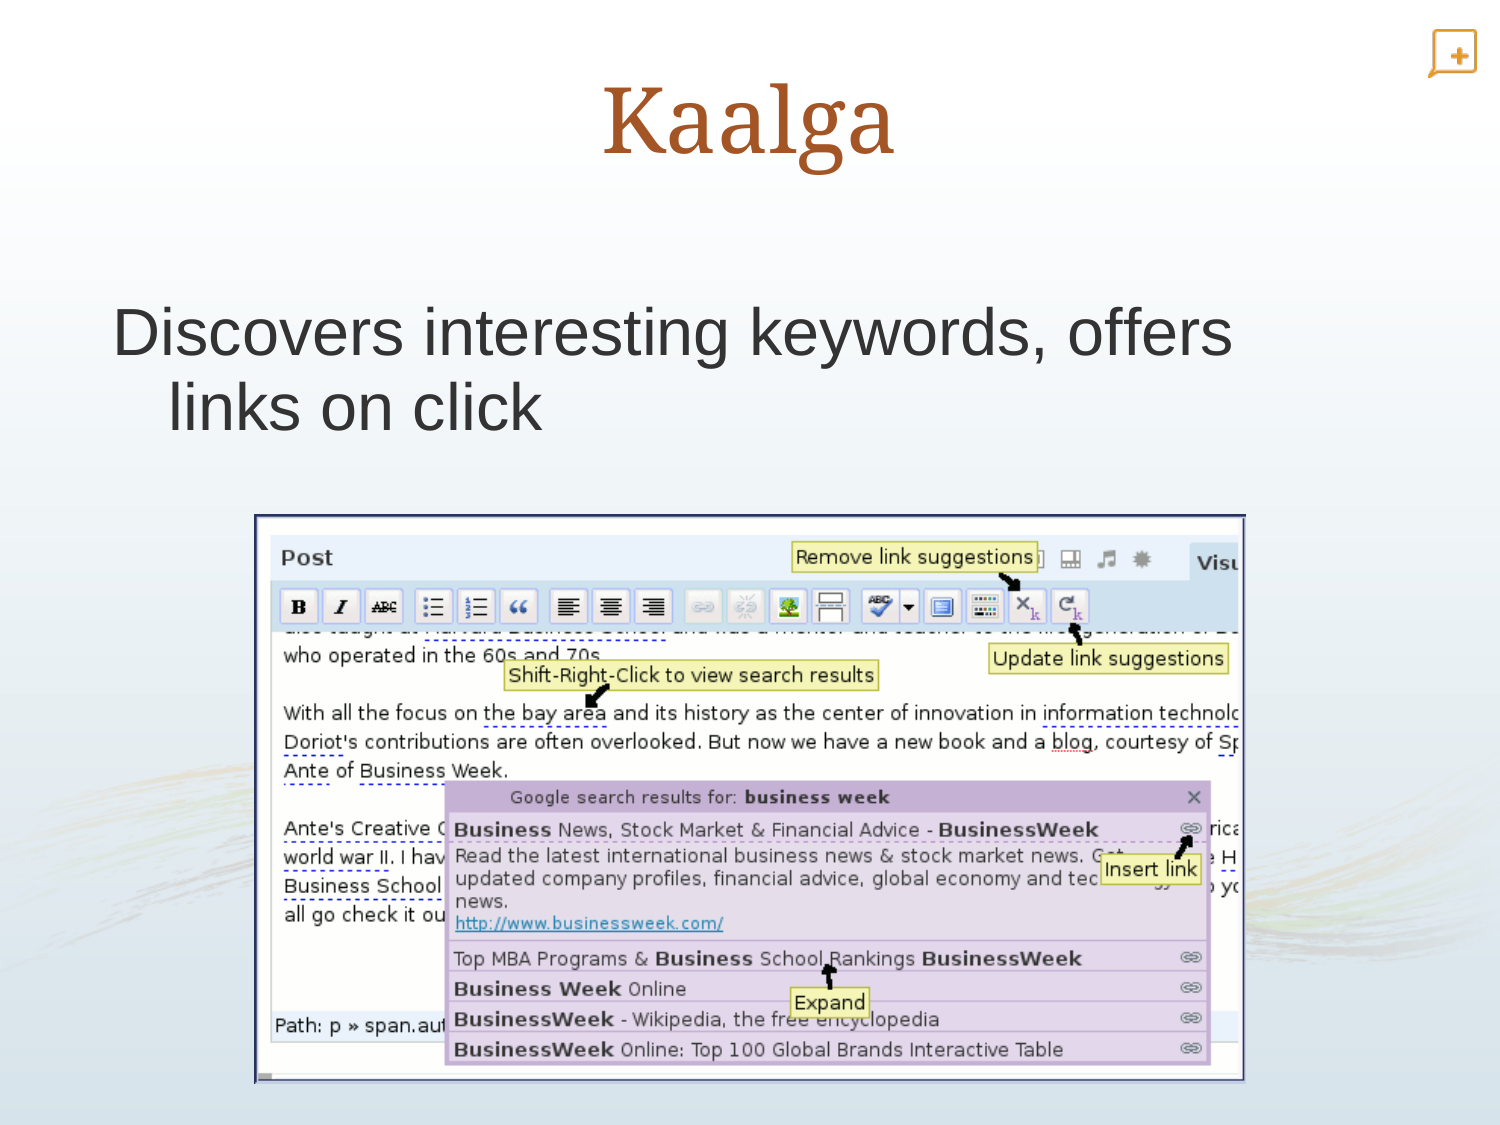

# Kaalga
Discovers interesting keywords, offers links on click